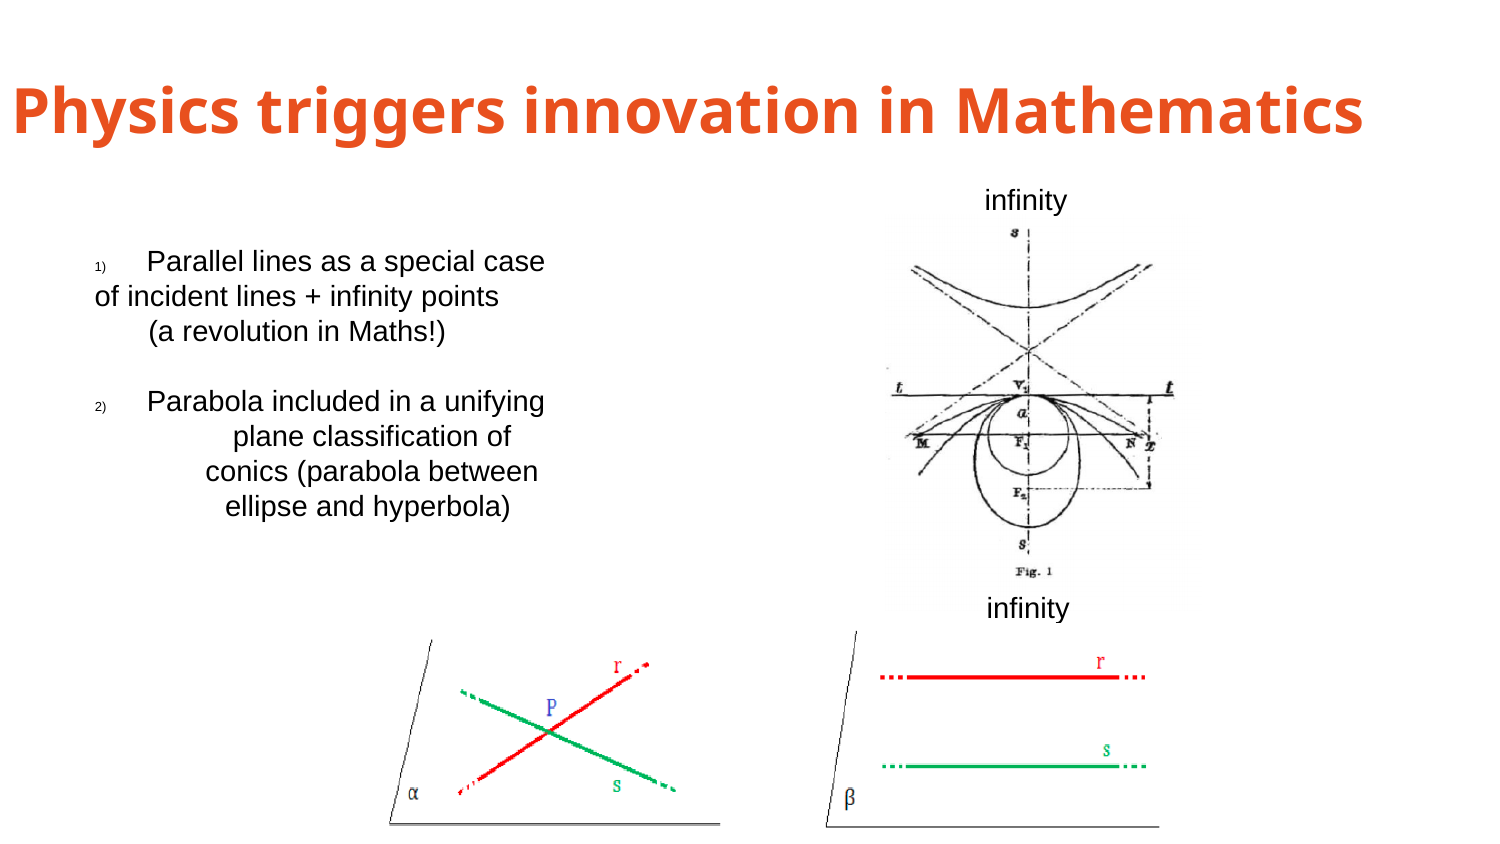

Physics triggers innovation in Mathematics
infinity
Parallel lines as a special case
of incident lines + infinity points
(a revolution in Maths!)
Parabola included in a unifying plane classification of conics (parabola between ellipse and hyperbola)
infinity